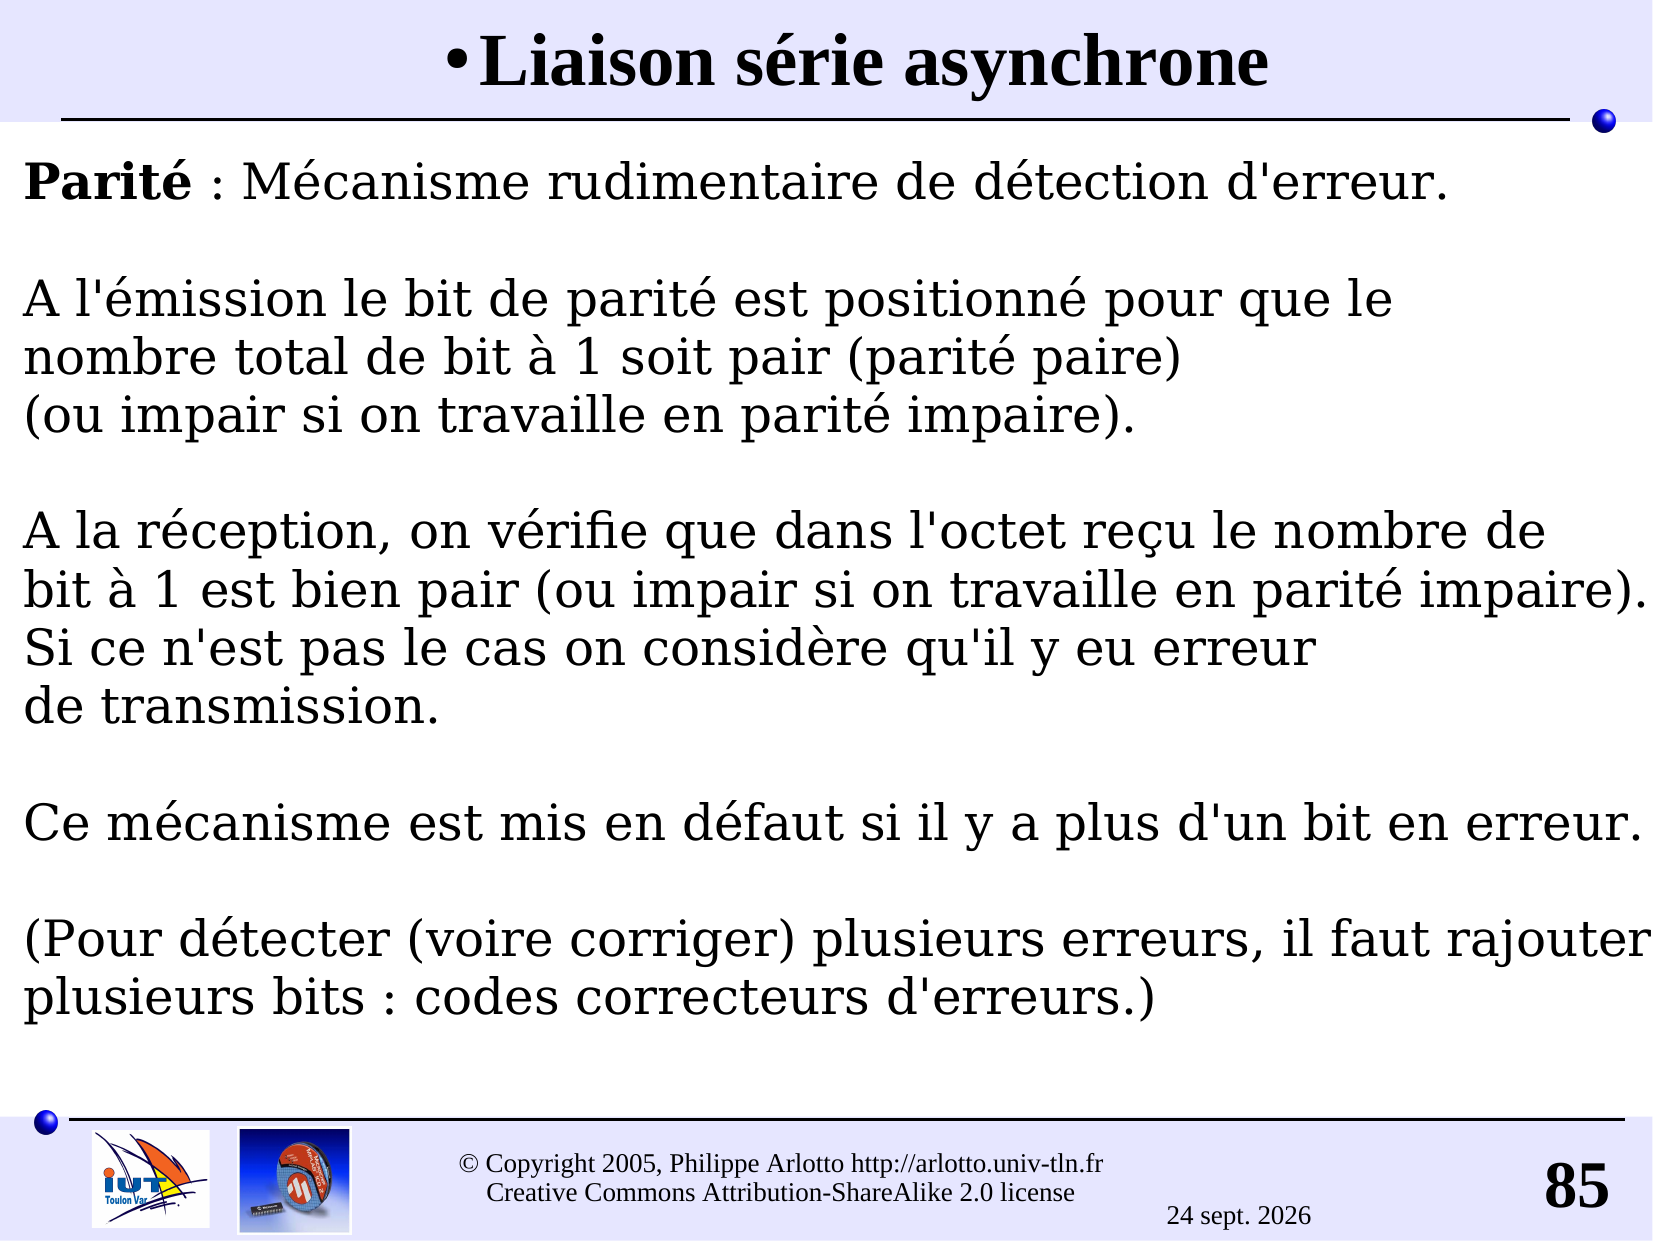

# Liaison série asynchrone
Parité : Mécanisme rudimentaire de détection d'erreur.
A l'émission le bit de parité est positionné pour que le
nombre total de bit à 1 soit pair (parité paire)
(ou impair si on travaille en parité impaire).
A la réception, on vérifie que dans l'octet reçu le nombre de
bit à 1 est bien pair (ou impair si on travaille en parité impaire).
Si ce n'est pas le cas on considère qu'il y eu erreur
de transmission.
Ce mécanisme est mis en défaut si il y a plus d'un bit en erreur.
(Pour détecter (voire corriger) plusieurs erreurs, il faut rajouter
plusieurs bits : codes correcteurs d'erreurs.)